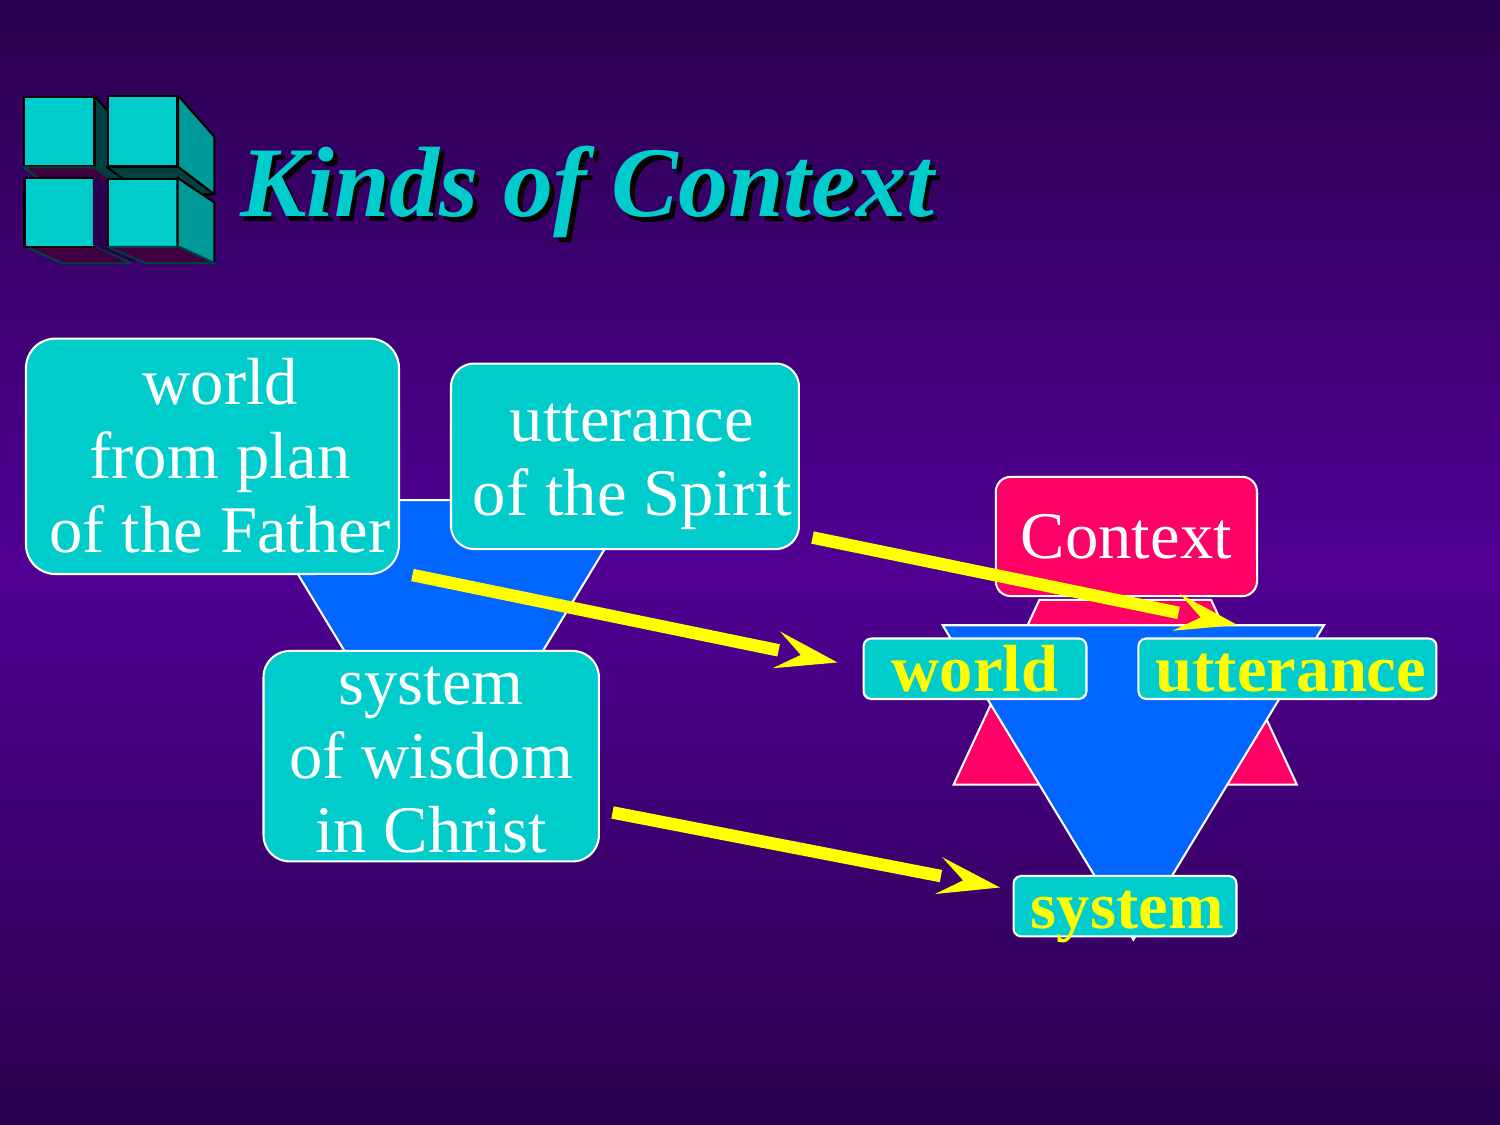

# Kinds of Context
world
from plan
of the Father
utterance
of the Spirit
Context
world
utterance
system
system
of wisdom
in Christ